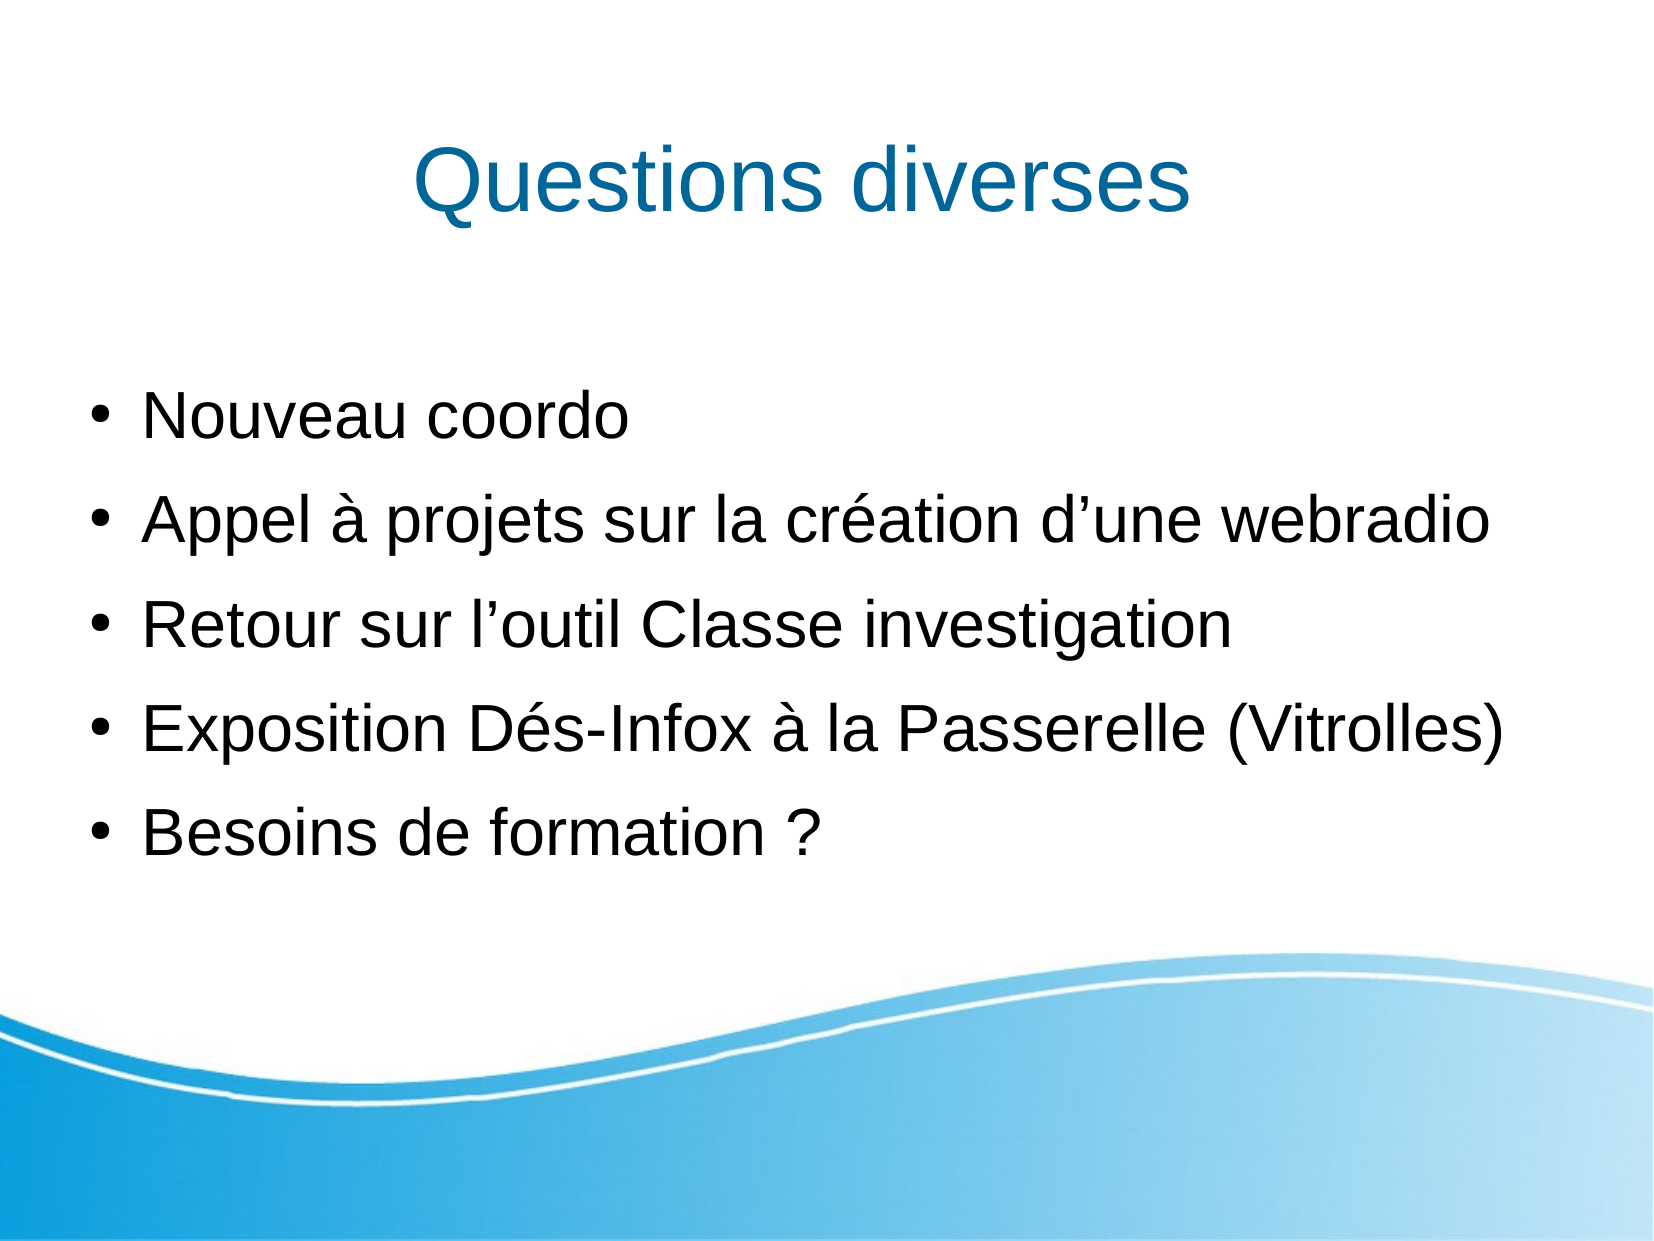

# Questions diverses
Nouveau coordo
Appel à projets sur la création d’une webradio
Retour sur l’outil Classe investigation
Exposition Dés-Infox à la Passerelle (Vitrolles)
Besoins de formation ?